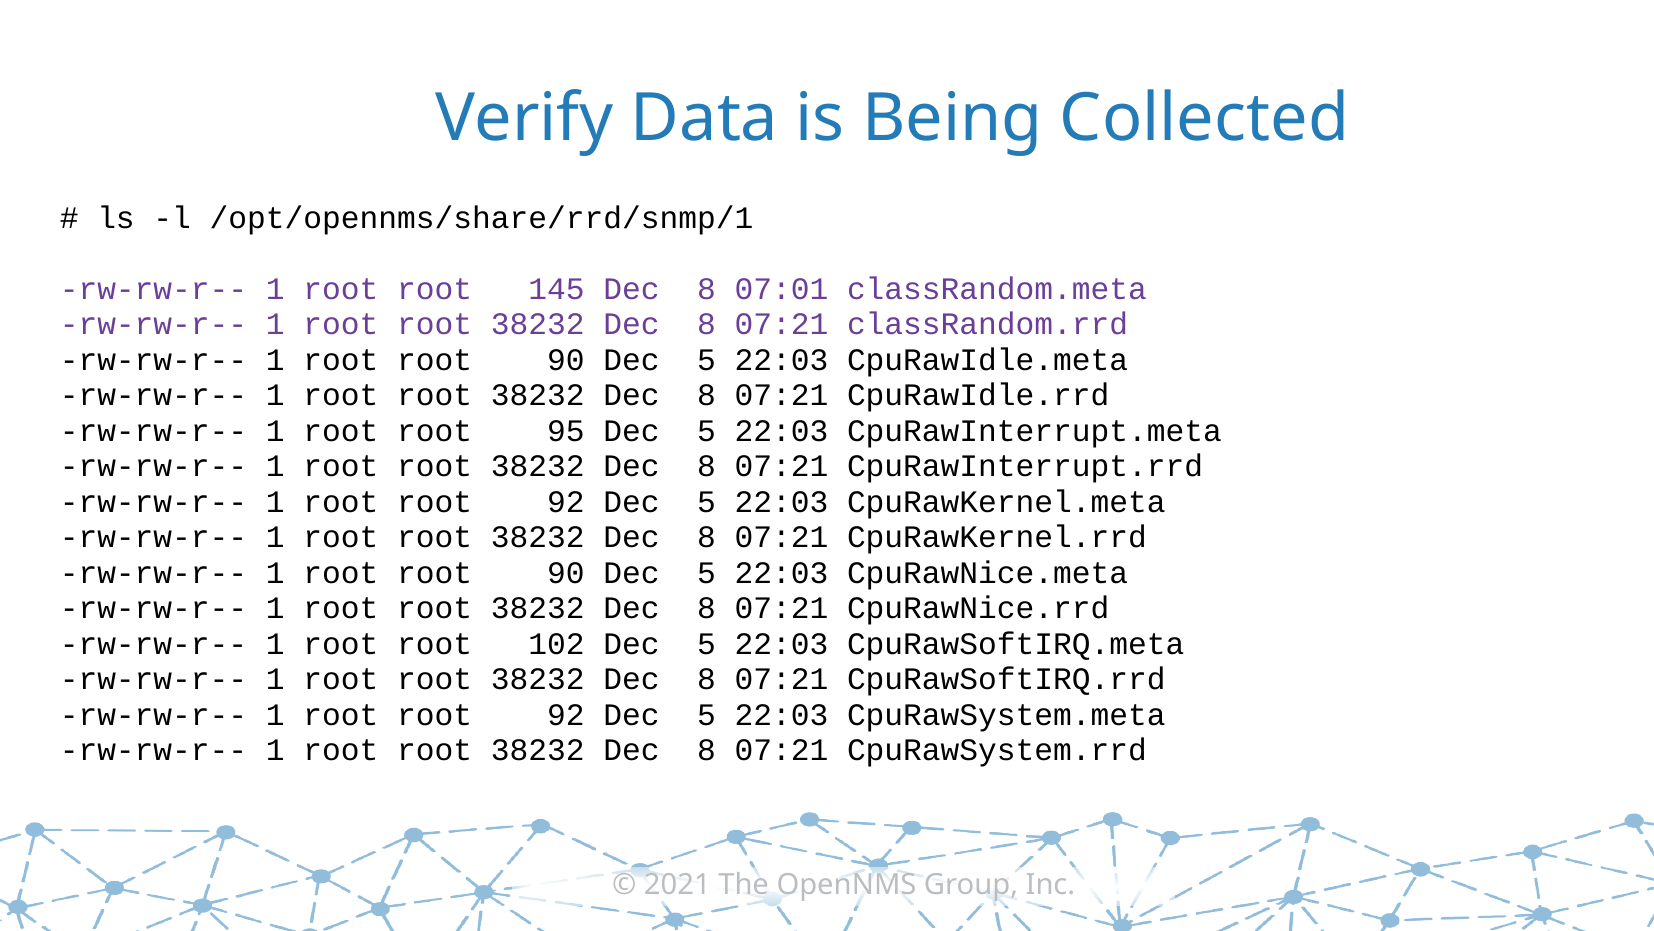

# Verify Data is Being Collected
# ls -l /opt/opennms/share/rrd/snmp/1
-rw-rw-r-- 1 root root 145 Dec 8 07:01 classRandom.meta
-rw-rw-r-- 1 root root 38232 Dec 8 07:21 classRandom.rrd
-rw-rw-r-- 1 root root 90 Dec 5 22:03 CpuRawIdle.meta
-rw-rw-r-- 1 root root 38232 Dec 8 07:21 CpuRawIdle.rrd
-rw-rw-r-- 1 root root 95 Dec 5 22:03 CpuRawInterrupt.meta
-rw-rw-r-- 1 root root 38232 Dec 8 07:21 CpuRawInterrupt.rrd
-rw-rw-r-- 1 root root 92 Dec 5 22:03 CpuRawKernel.meta
-rw-rw-r-- 1 root root 38232 Dec 8 07:21 CpuRawKernel.rrd
-rw-rw-r-- 1 root root 90 Dec 5 22:03 CpuRawNice.meta
-rw-rw-r-- 1 root root 38232 Dec 8 07:21 CpuRawNice.rrd
-rw-rw-r-- 1 root root 102 Dec 5 22:03 CpuRawSoftIRQ.meta
-rw-rw-r-- 1 root root 38232 Dec 8 07:21 CpuRawSoftIRQ.rrd
-rw-rw-r-- 1 root root 92 Dec 5 22:03 CpuRawSystem.meta
-rw-rw-r-- 1 root root 38232 Dec 8 07:21 CpuRawSystem.rrd